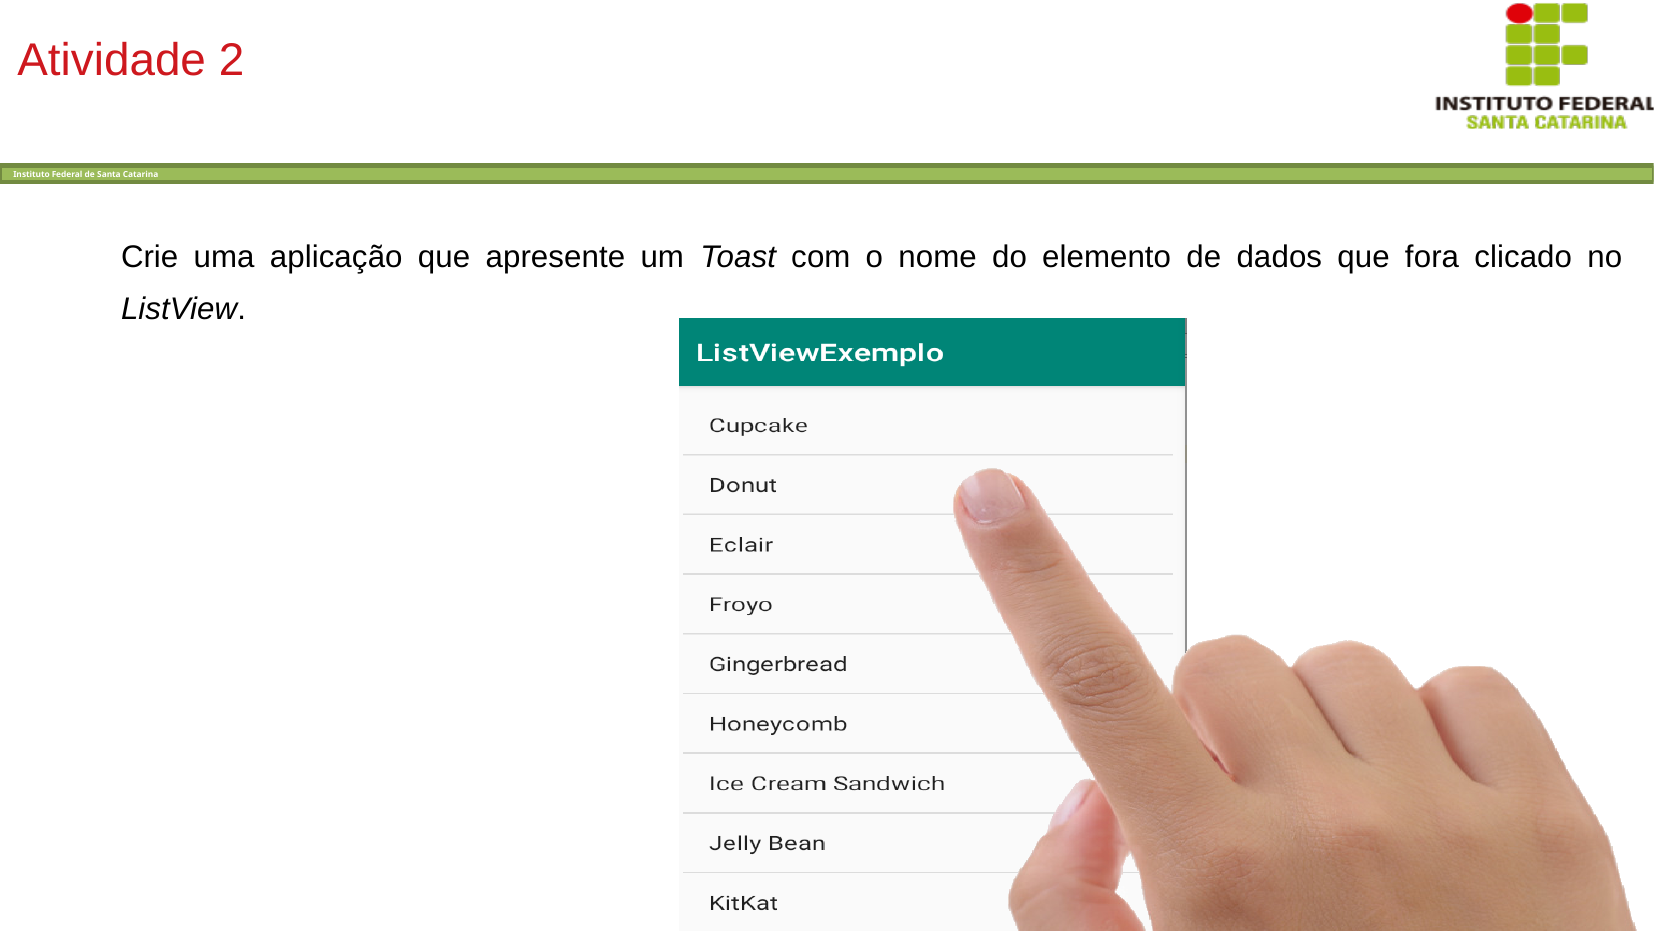

# Atividade 2
Crie uma aplicação que apresente um Toast com o nome do elemento de dados que fora clicado no ListView.